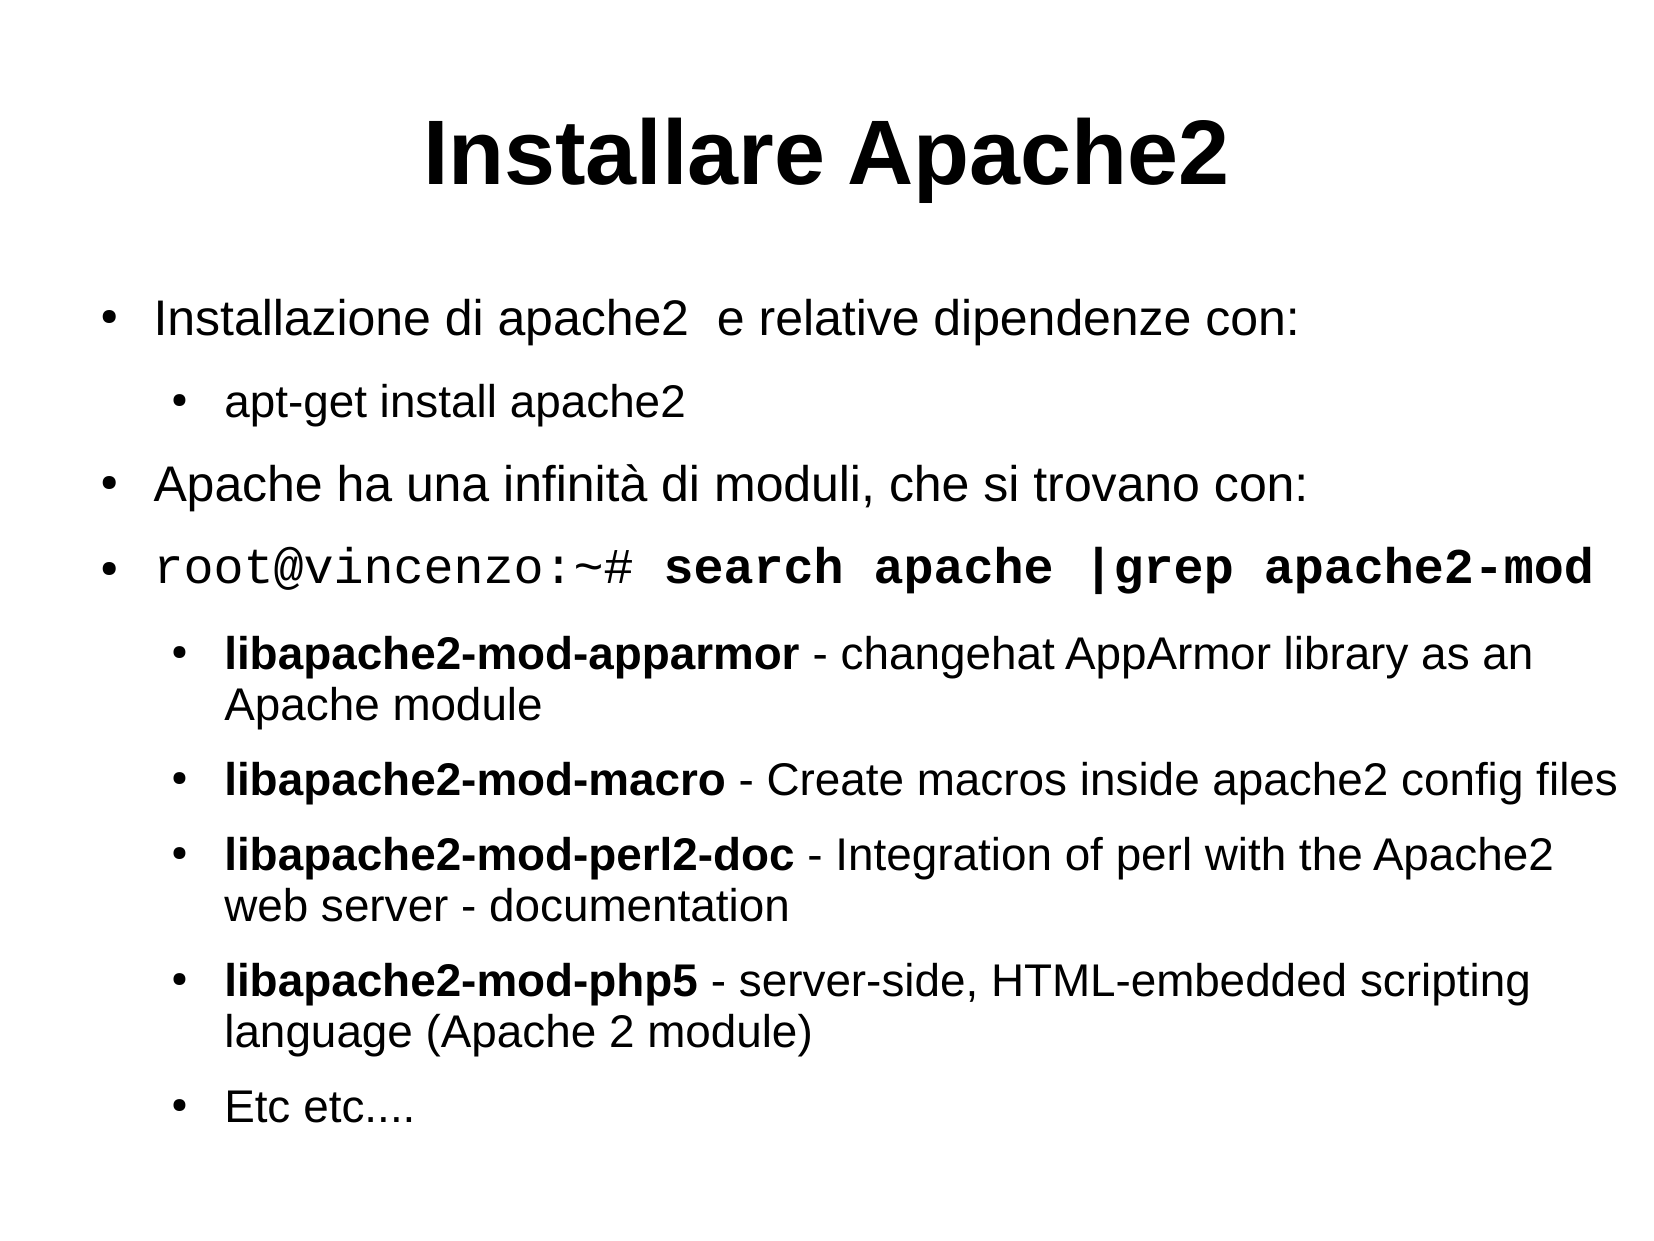

# Installare Apache2
Installazione di apache2 e relative dipendenze con:
apt-get install apache2
Apache ha una infinità di moduli, che si trovano con:
root@vincenzo:~# search apache |grep apache2-mod
libapache2-mod-apparmor - changehat AppArmor library as an Apache module
libapache2-mod-macro - Create macros inside apache2 config files
libapache2-mod-perl2-doc - Integration of perl with the Apache2 web server - documentation
libapache2-mod-php5 - server-side, HTML-embedded scripting language (Apache 2 module)
Etc etc....